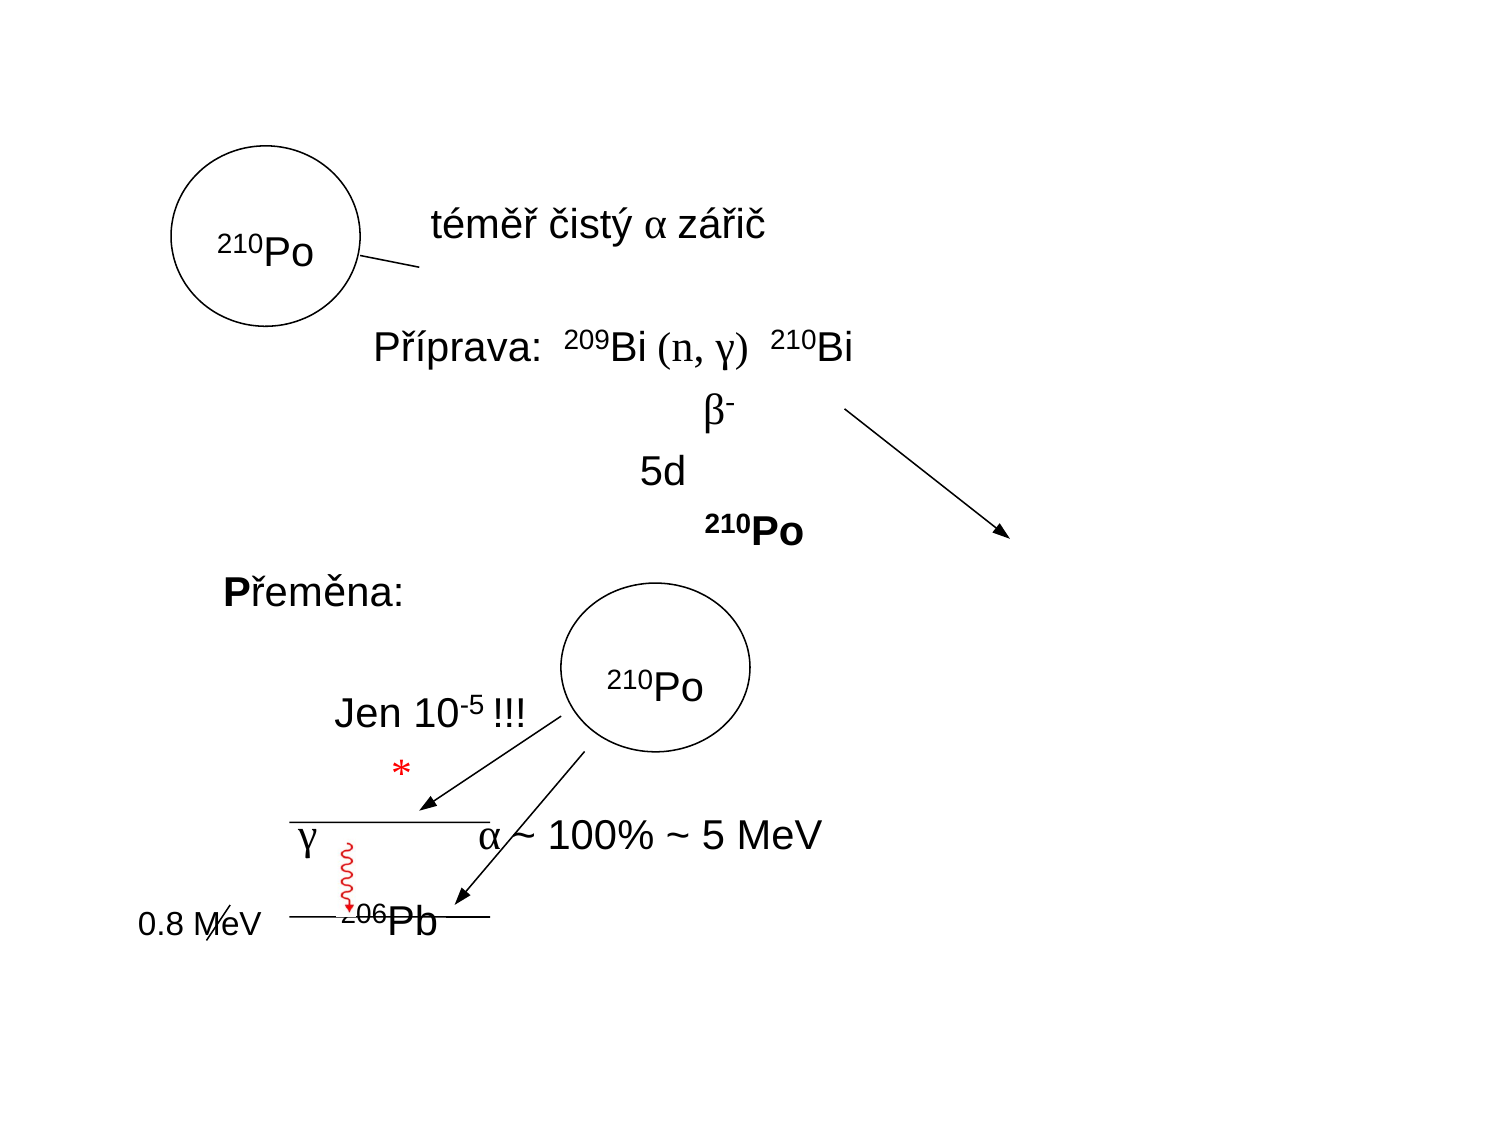

téměř čistý α zářič
			Příprava: 209Bi (n, γ) 210Bi
						 β-
						 5d
							 210Po
	Přeměna:
		 Jen 10-5 !!!
	 *
		γ	 α ~ 100% ~ 5 MeV
 0.8 MeV 206Pb
210Po
210Po